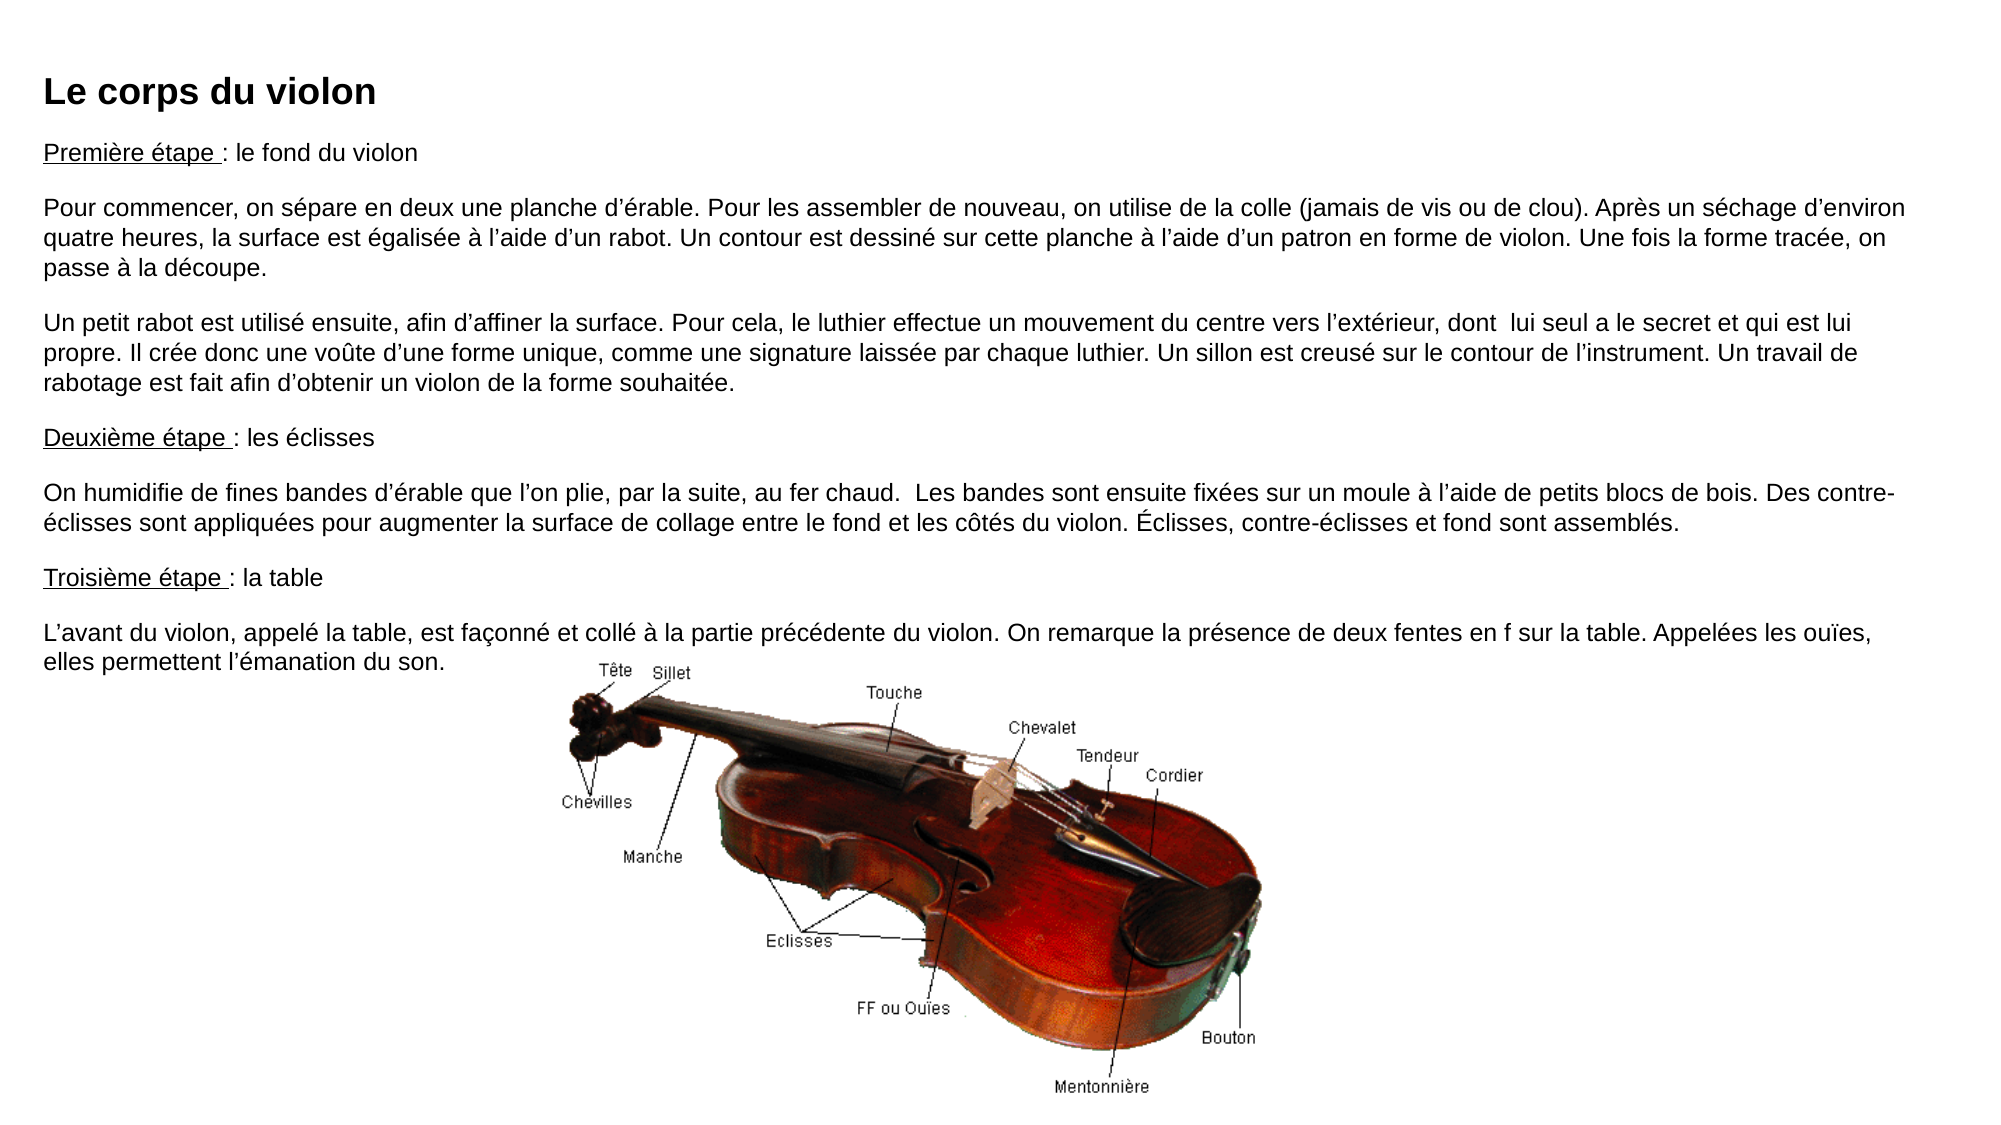

Le corps du violon
Première étape : le fond du violon
Pour commencer, on sépare en deux une planche d’érable. Pour les assembler de nouveau, on utilise de la colle (jamais de vis ou de clou). Après un séchage d’environ quatre heures, la surface est égalisée à l’aide d’un rabot. Un contour est dessiné sur cette planche à l’aide d’un patron en forme de violon. Une fois la forme tracée, on passe à la découpe.
Un petit rabot est utilisé ensuite, afin d’affiner la surface. Pour cela, le luthier effectue un mouvement du centre vers l’extérieur, dont lui seul a le secret et qui est lui propre. Il crée donc une voûte d’une forme unique, comme une signature laissée par chaque luthier. Un sillon est creusé sur le contour de l’instrument. Un travail de rabotage est fait afin d’obtenir un violon de la forme souhaitée.
Deuxième étape : les éclisses
On humidifie de fines bandes d’érable que l’on plie, par la suite, au fer chaud. Les bandes sont ensuite fixées sur un moule à l’aide de petits blocs de bois. Des contre-éclisses sont appliquées pour augmenter la surface de collage entre le fond et les côtés du violon. Éclisses, contre-éclisses et fond sont assemblés.
Troisième étape : la table
L’avant du violon, appelé la table, est façonné et collé à la partie précédente du violon. On remarque la présence de deux fentes en f sur la table. Appelées les ouïes, elles permettent l’émanation du son.